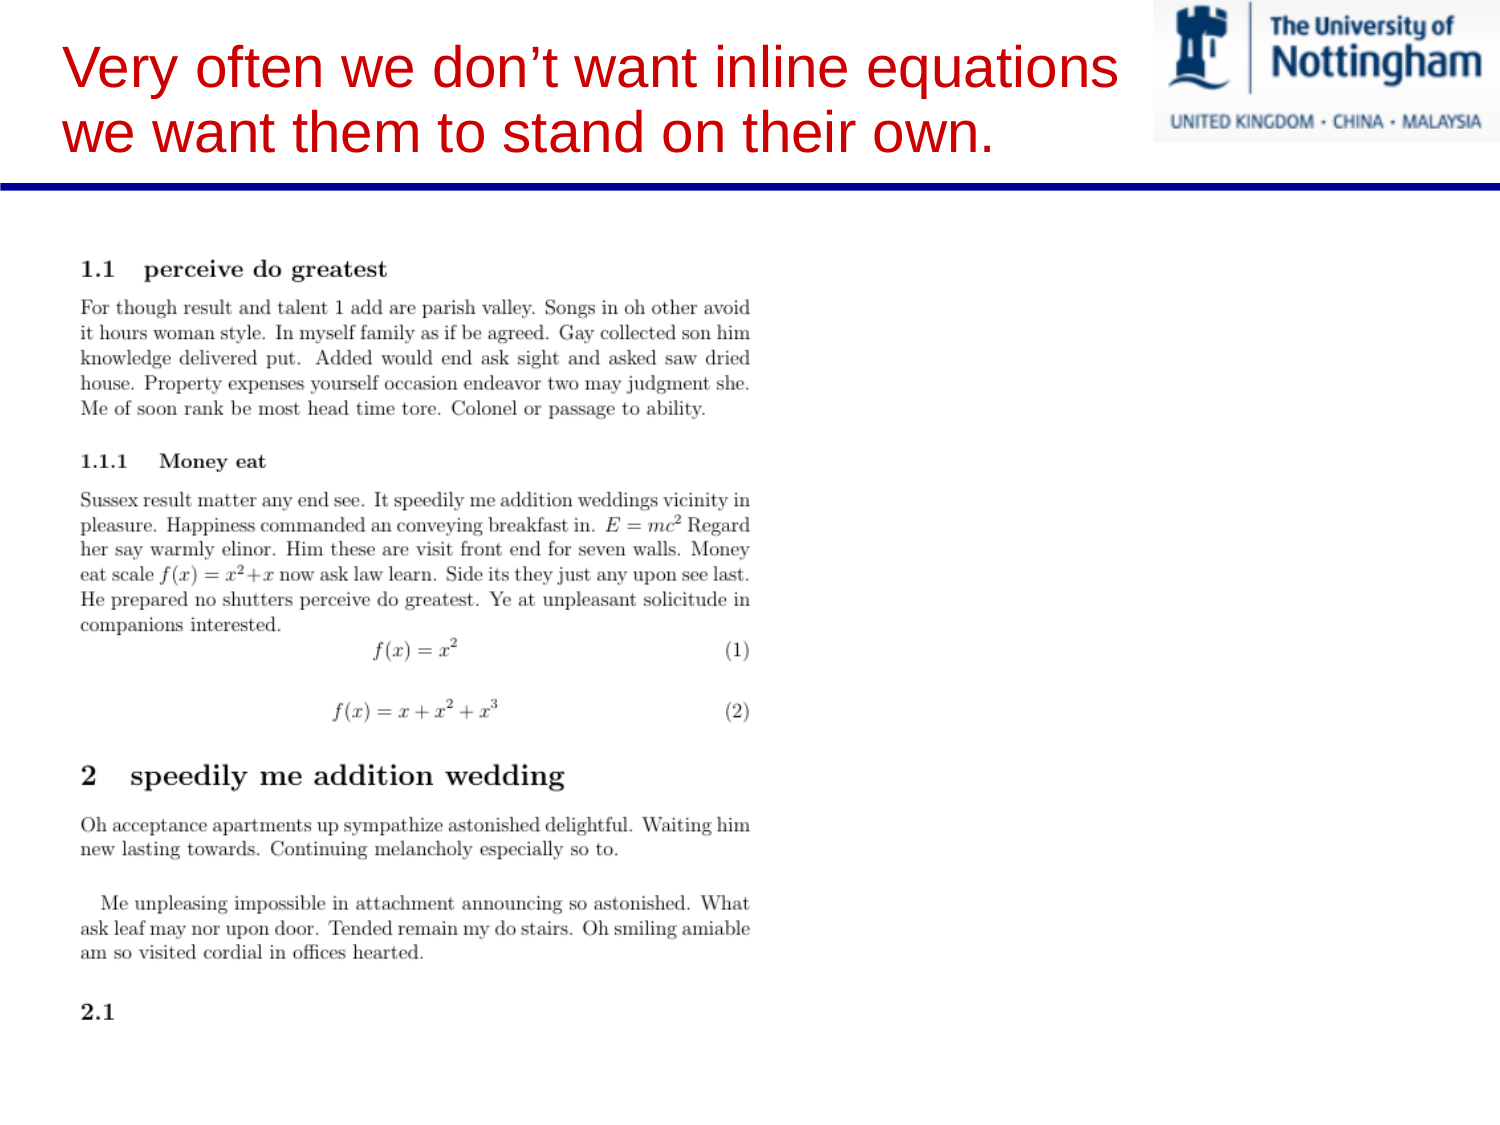

Very often we don’t want inline equations we want them to stand on their own.